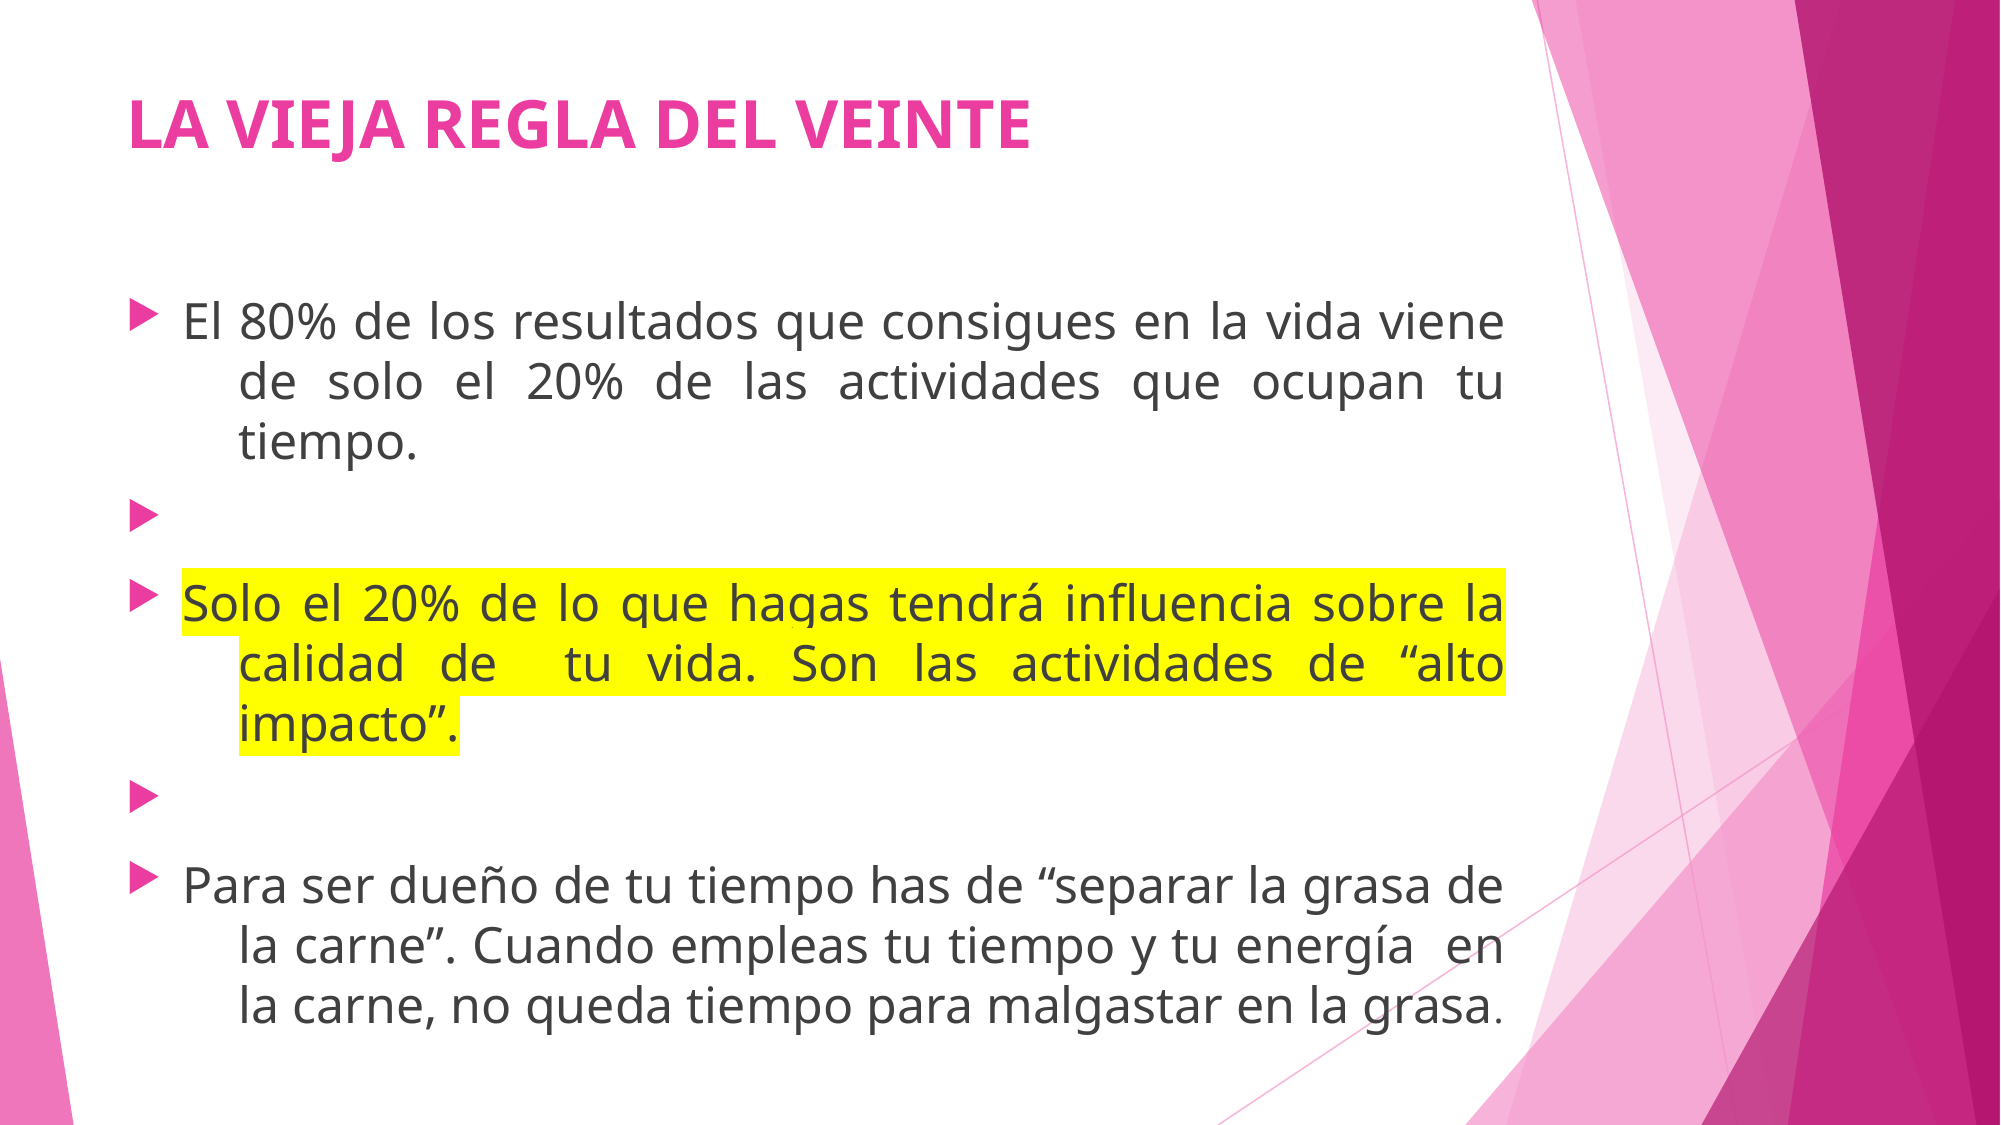

# LA VIEJA REGLA DEL VEINTE
El 80% de los resultados que consigues en la vida viene de solo el 20% de las actividades que ocupan tu tiempo.
Solo el 20% de lo que hagas tendrá influencia sobre la calidad de tu vida. Son las actividades de “alto impacto”.
Para ser dueño de tu tiempo has de “separar la grasa de la carne”. Cuando empleas tu tiempo y tu energía en la carne, no queda tiempo para malgastar en la grasa.